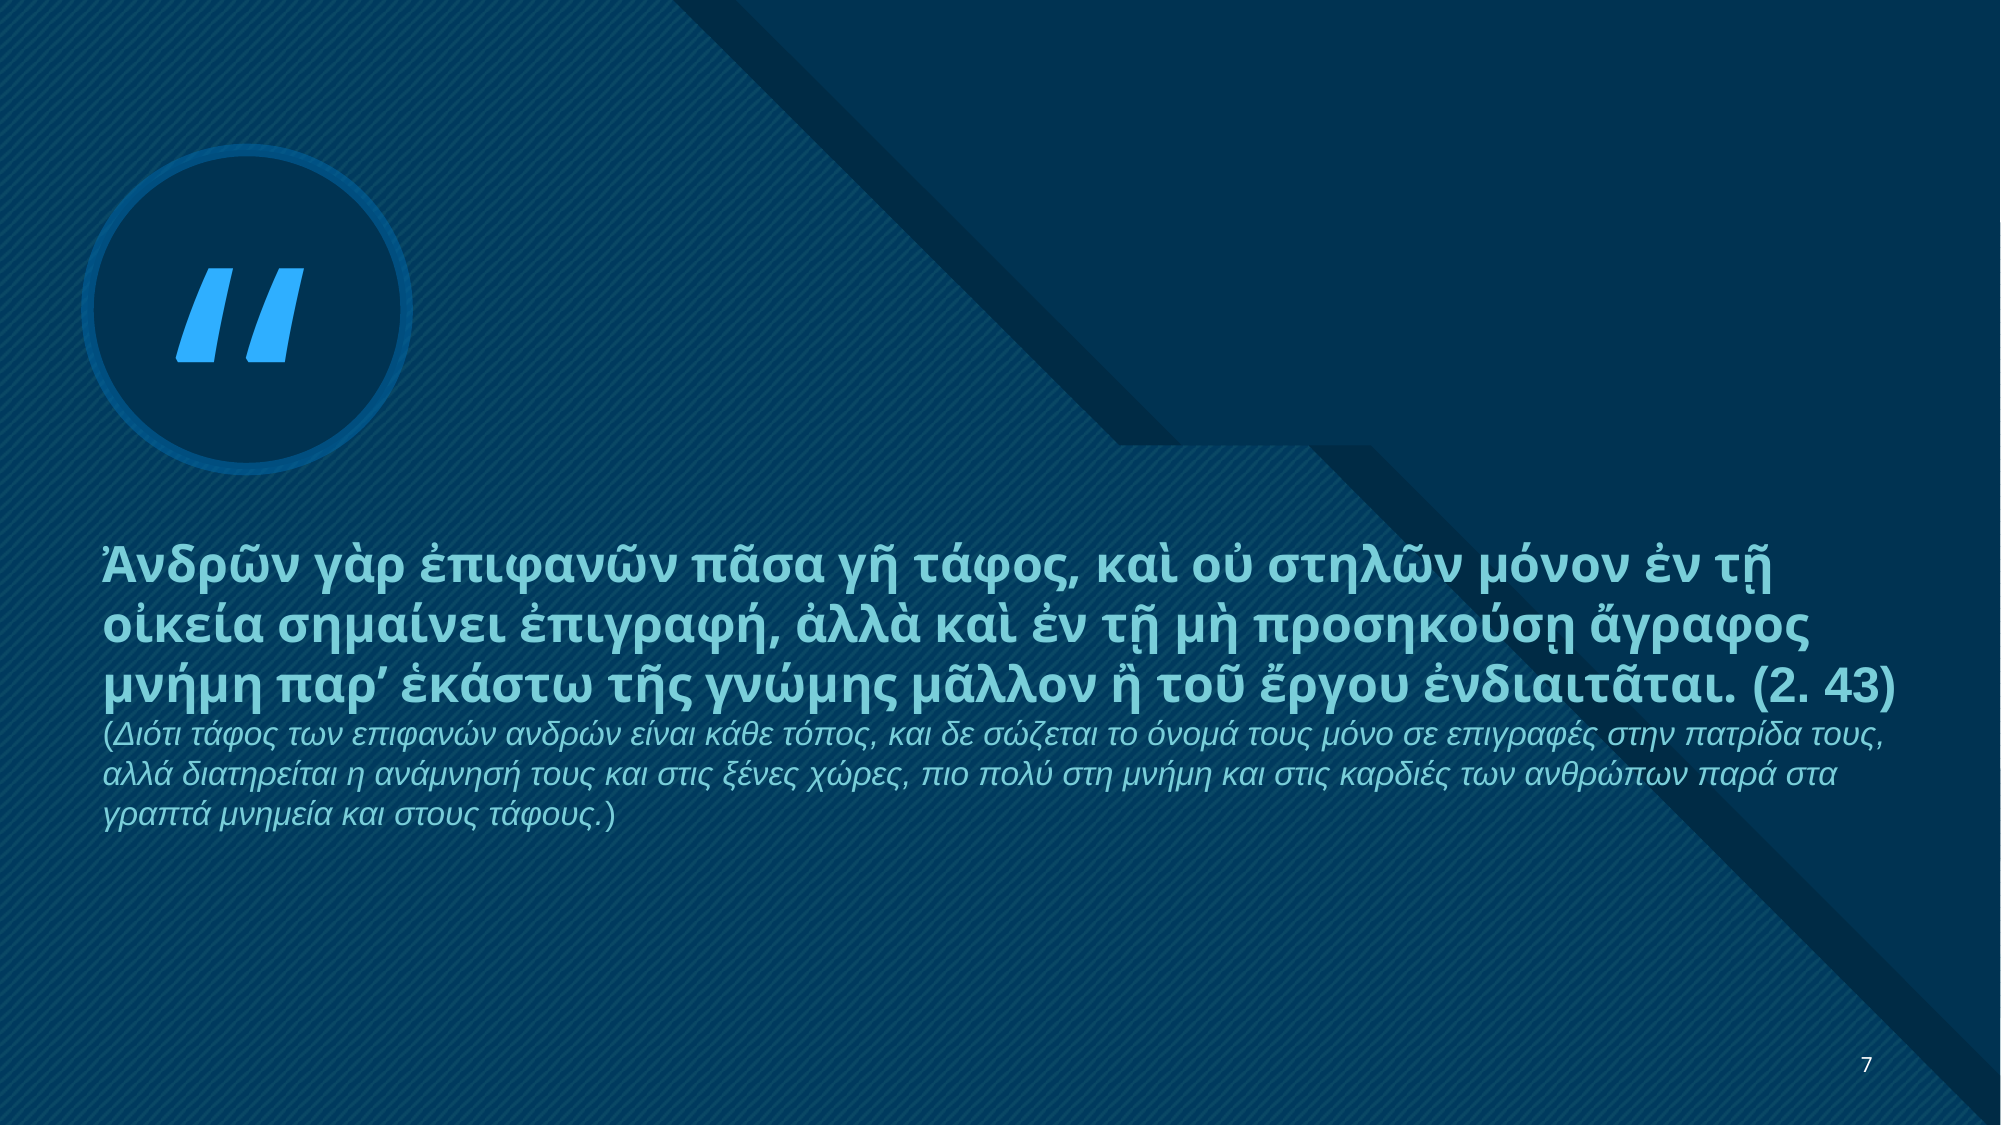

# Ἀνδρῶν γὰρ ἐπιφανῶν πᾶσα γῆ τάφος, καὶ οὐ στηλῶν μόνον ἐν τῇ οἰκεία σημαίνει ἐπιγραφή, ἀλλὰ καὶ ἐν τῇ μὴ προσηκούσῃ ἄγραφος μνήμη παρ’ ἑκάστω τῆς γνώμης μᾶλλον ἢ τοῦ ἔργου ἐνδιαιτᾶται. (2. 43) (Διότι τάφος των επιφανών ανδρών είναι κάθε τόπος, και δε σώζεται το όνομά τους μόνο σε επιγραφές στην πατρίδα τους, αλλά διατηρείται η ανάμνησή τους και στις ξένες χώρες, πιο πολύ στη μνήμη και στις καρδιές των ανθρώπων παρά στα γραπτά μνημεία και στους τάφους.)